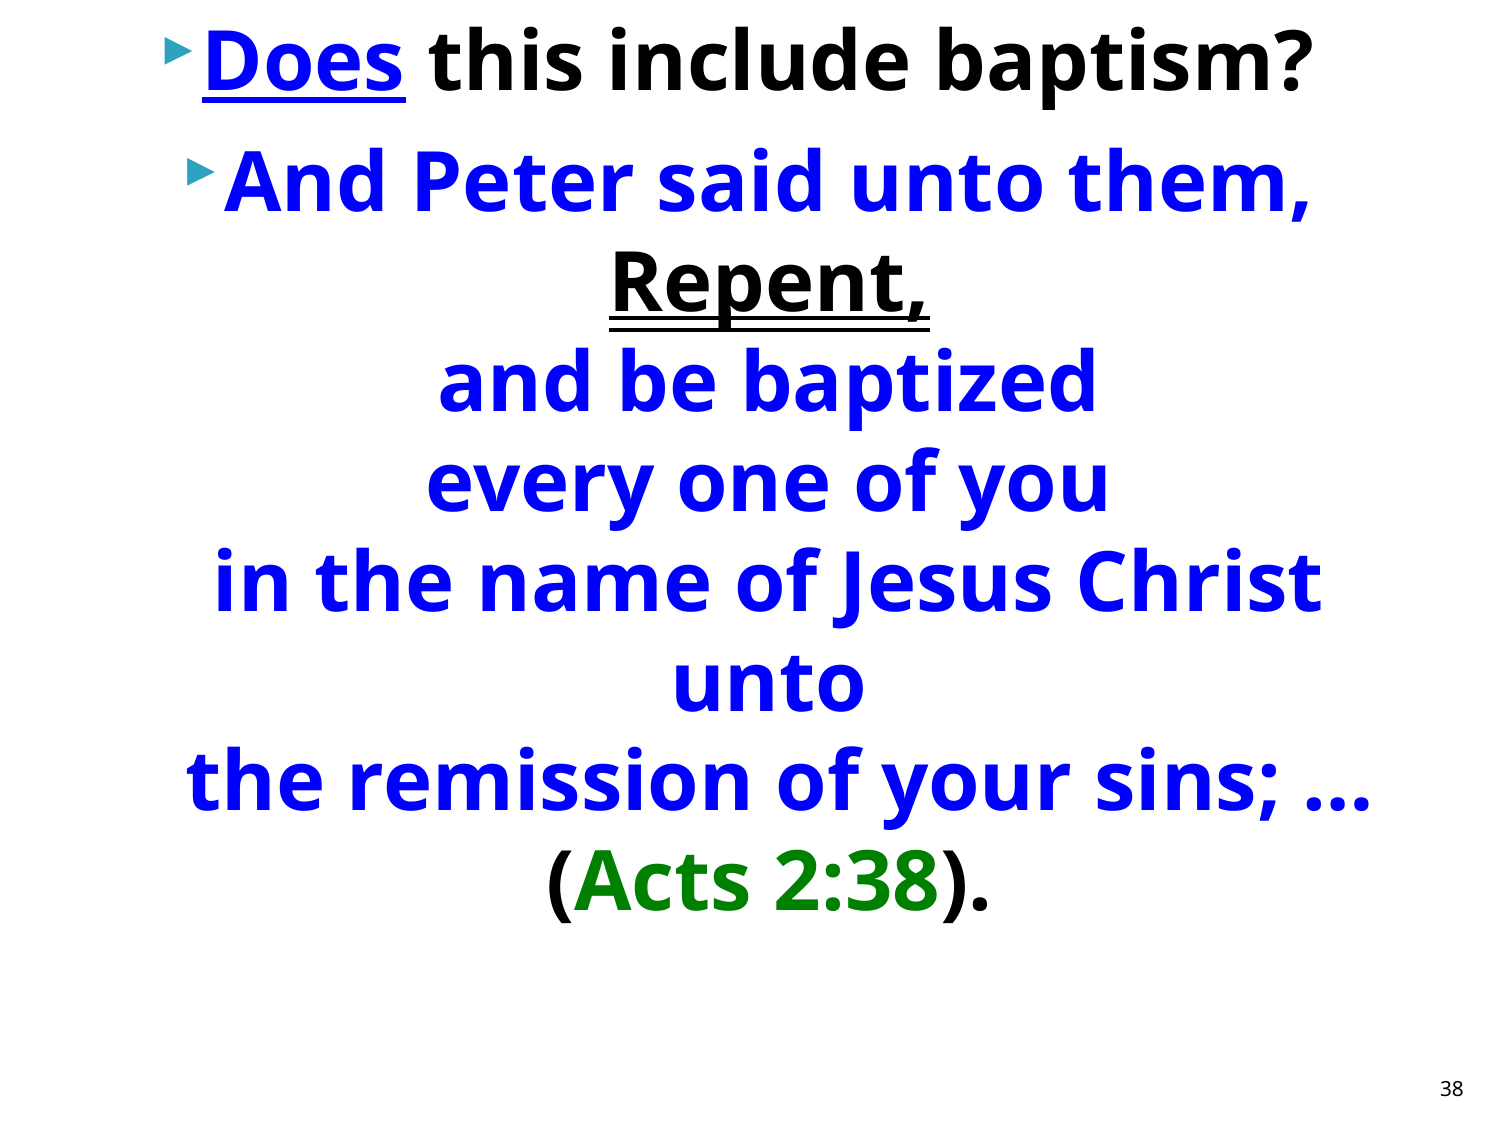

# Does this include baptism?
And Peter said unto them,
Repent,
and be baptized
every one of you
in the name of Jesus Christ
unto
the remission of your sins; …
(Acts 2:38).